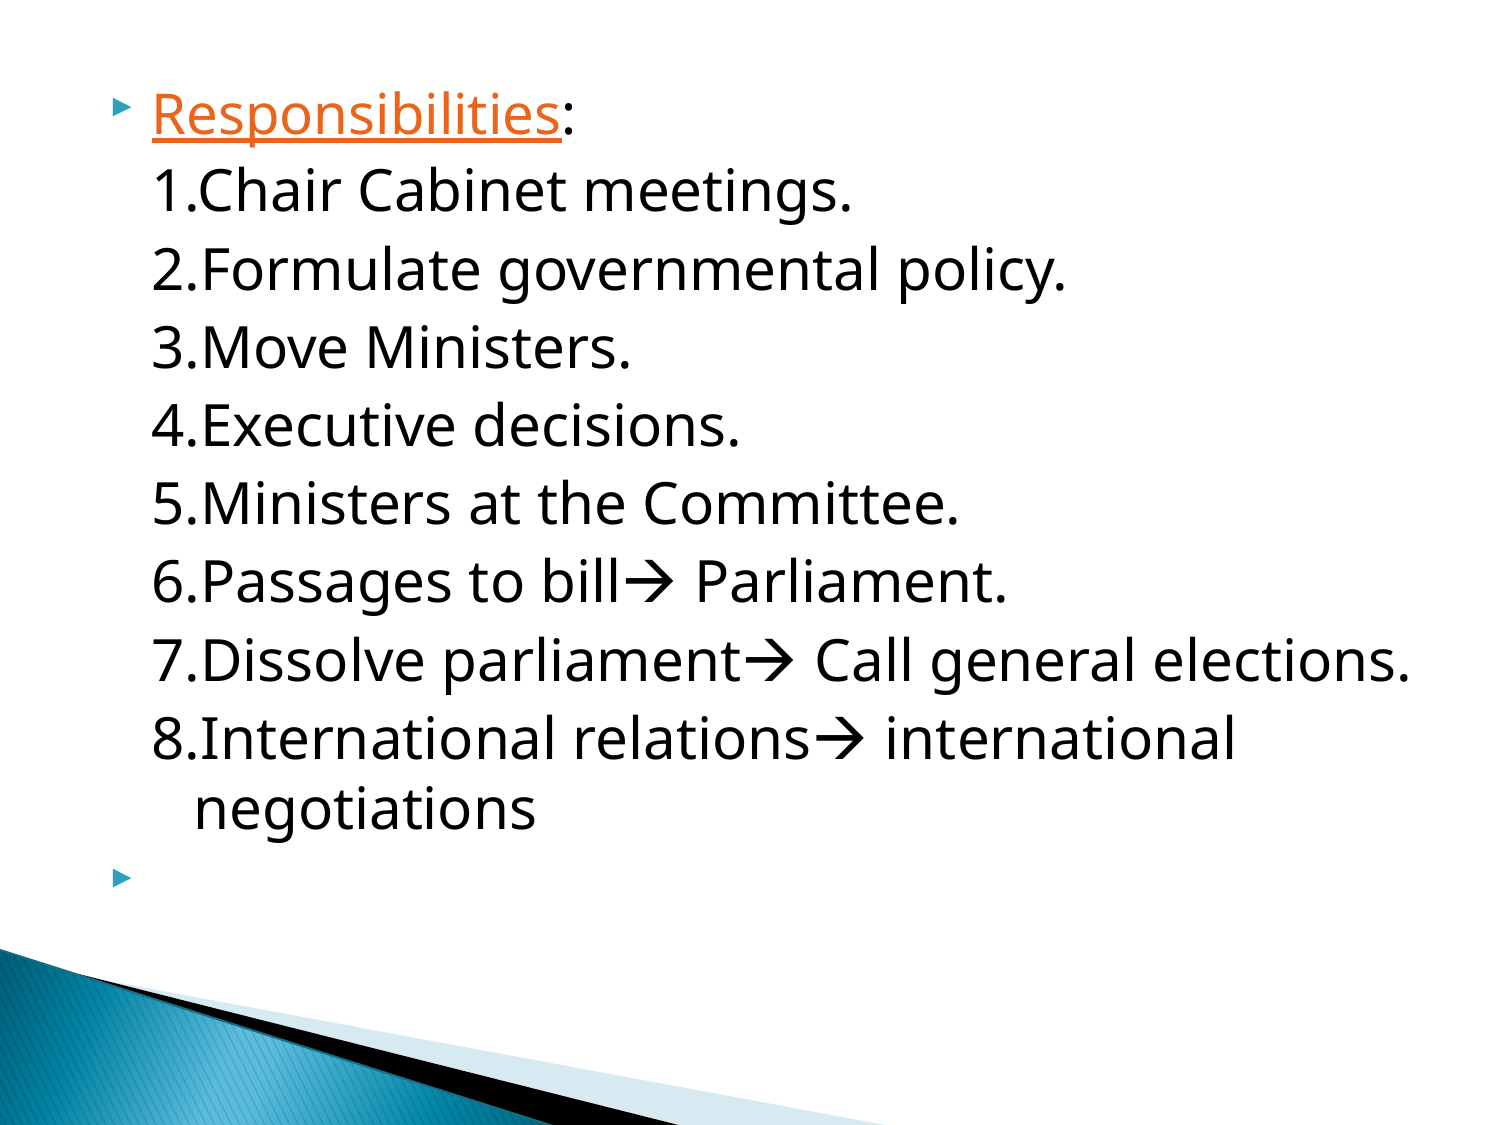

# Responsibilities:
1.Chair Cabinet meetings.
2.Formulate governmental policy.
3.Move Ministers.
4.Executive decisions.
5.Ministers at the Committee.
6.Passages to bill Parliament.
7.Dissolve parliament Call general elections.
8.International relations international negotiations